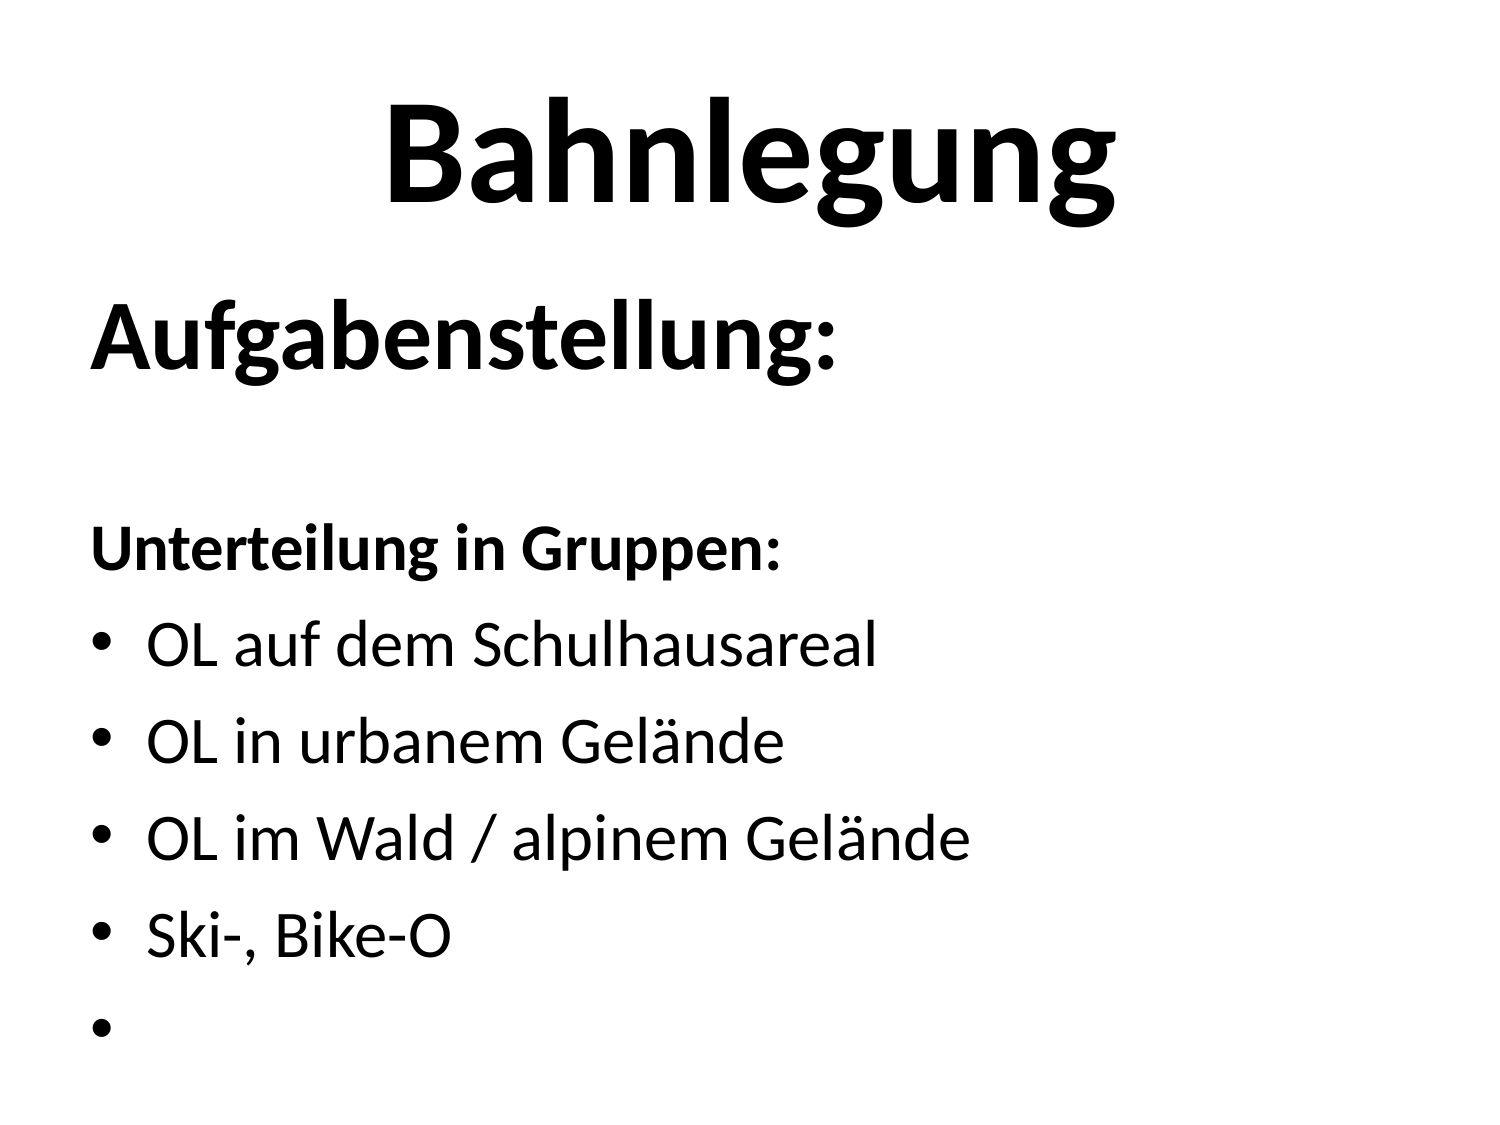

# Bahnlegung
Aufgabenstellung:
Unterteilung in Gruppen:
OL auf dem Schulhausareal
OL in urbanem Gelände
OL im Wald / alpinem Gelände
Ski-, Bike-O